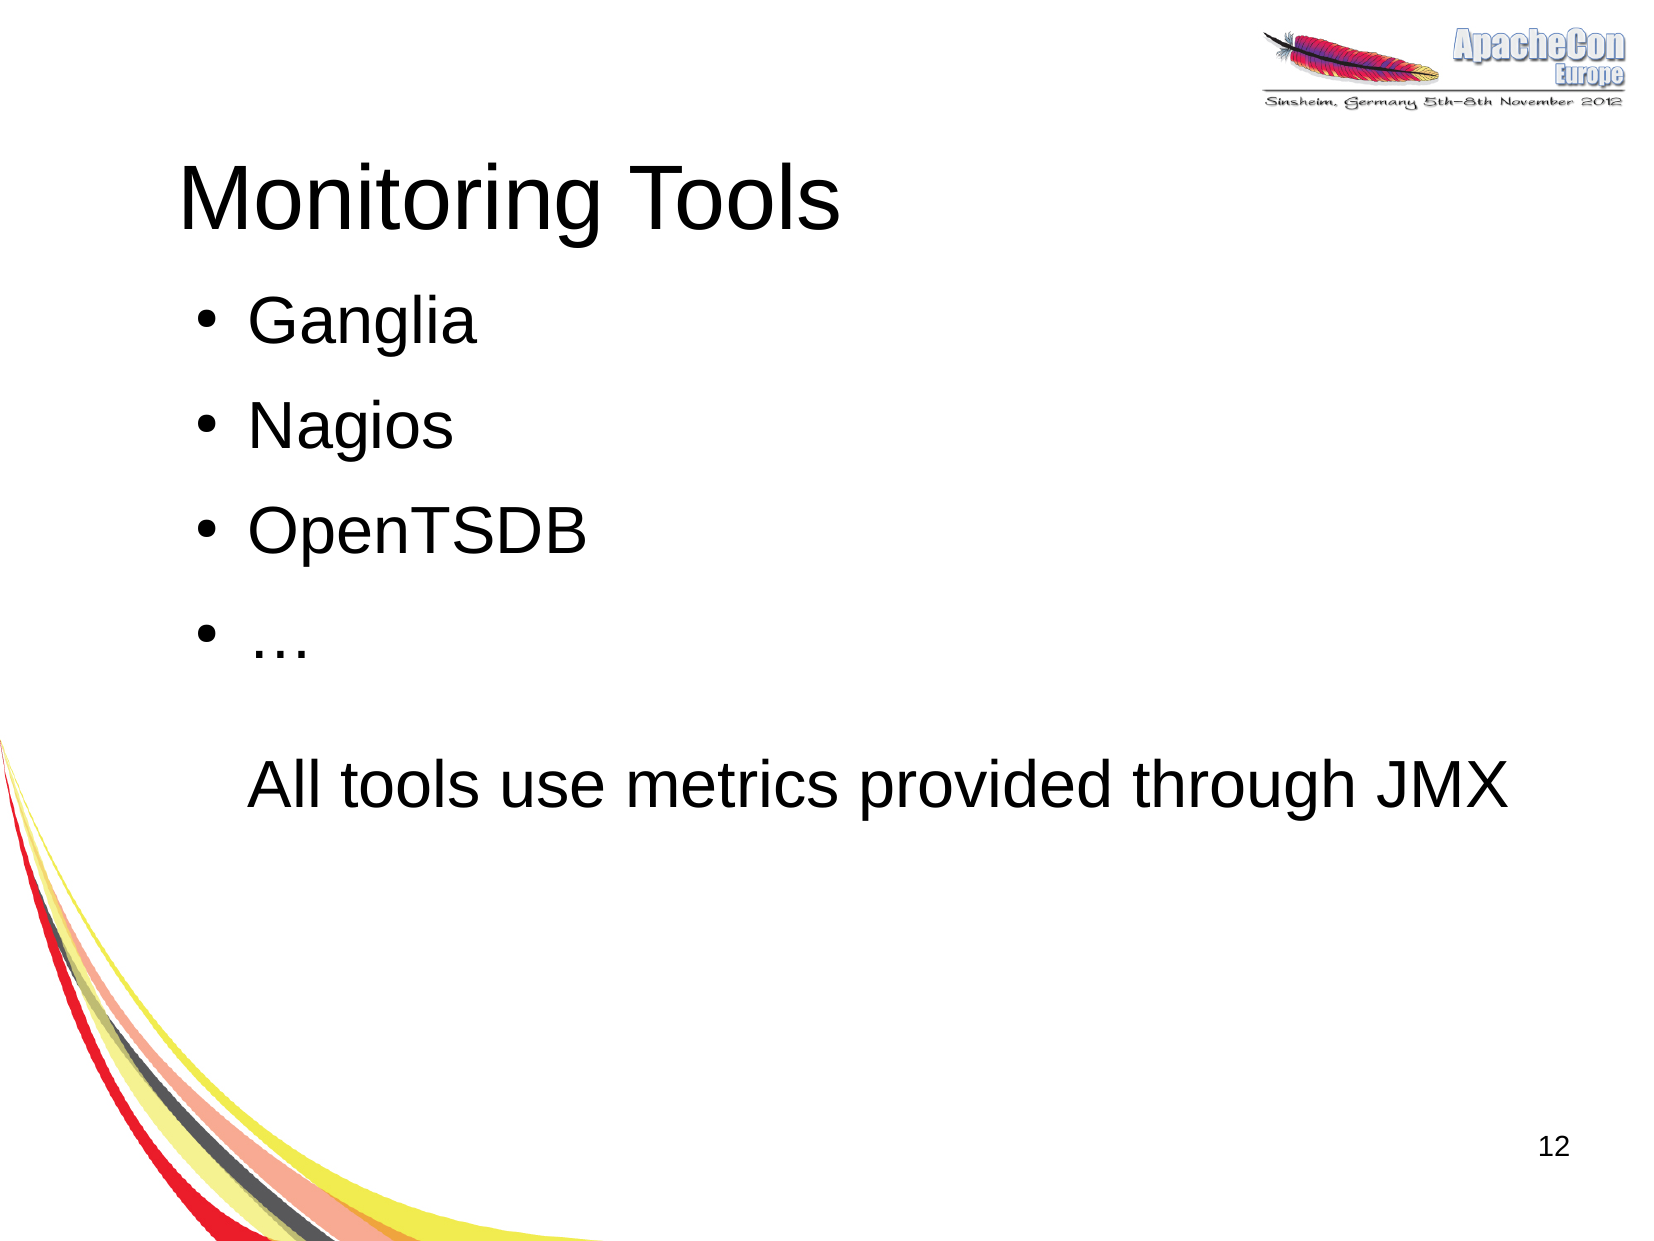

# Monitoring Tools
Ganglia
Nagios
OpenTSDB
…
All tools use metrics provided through JMX
12